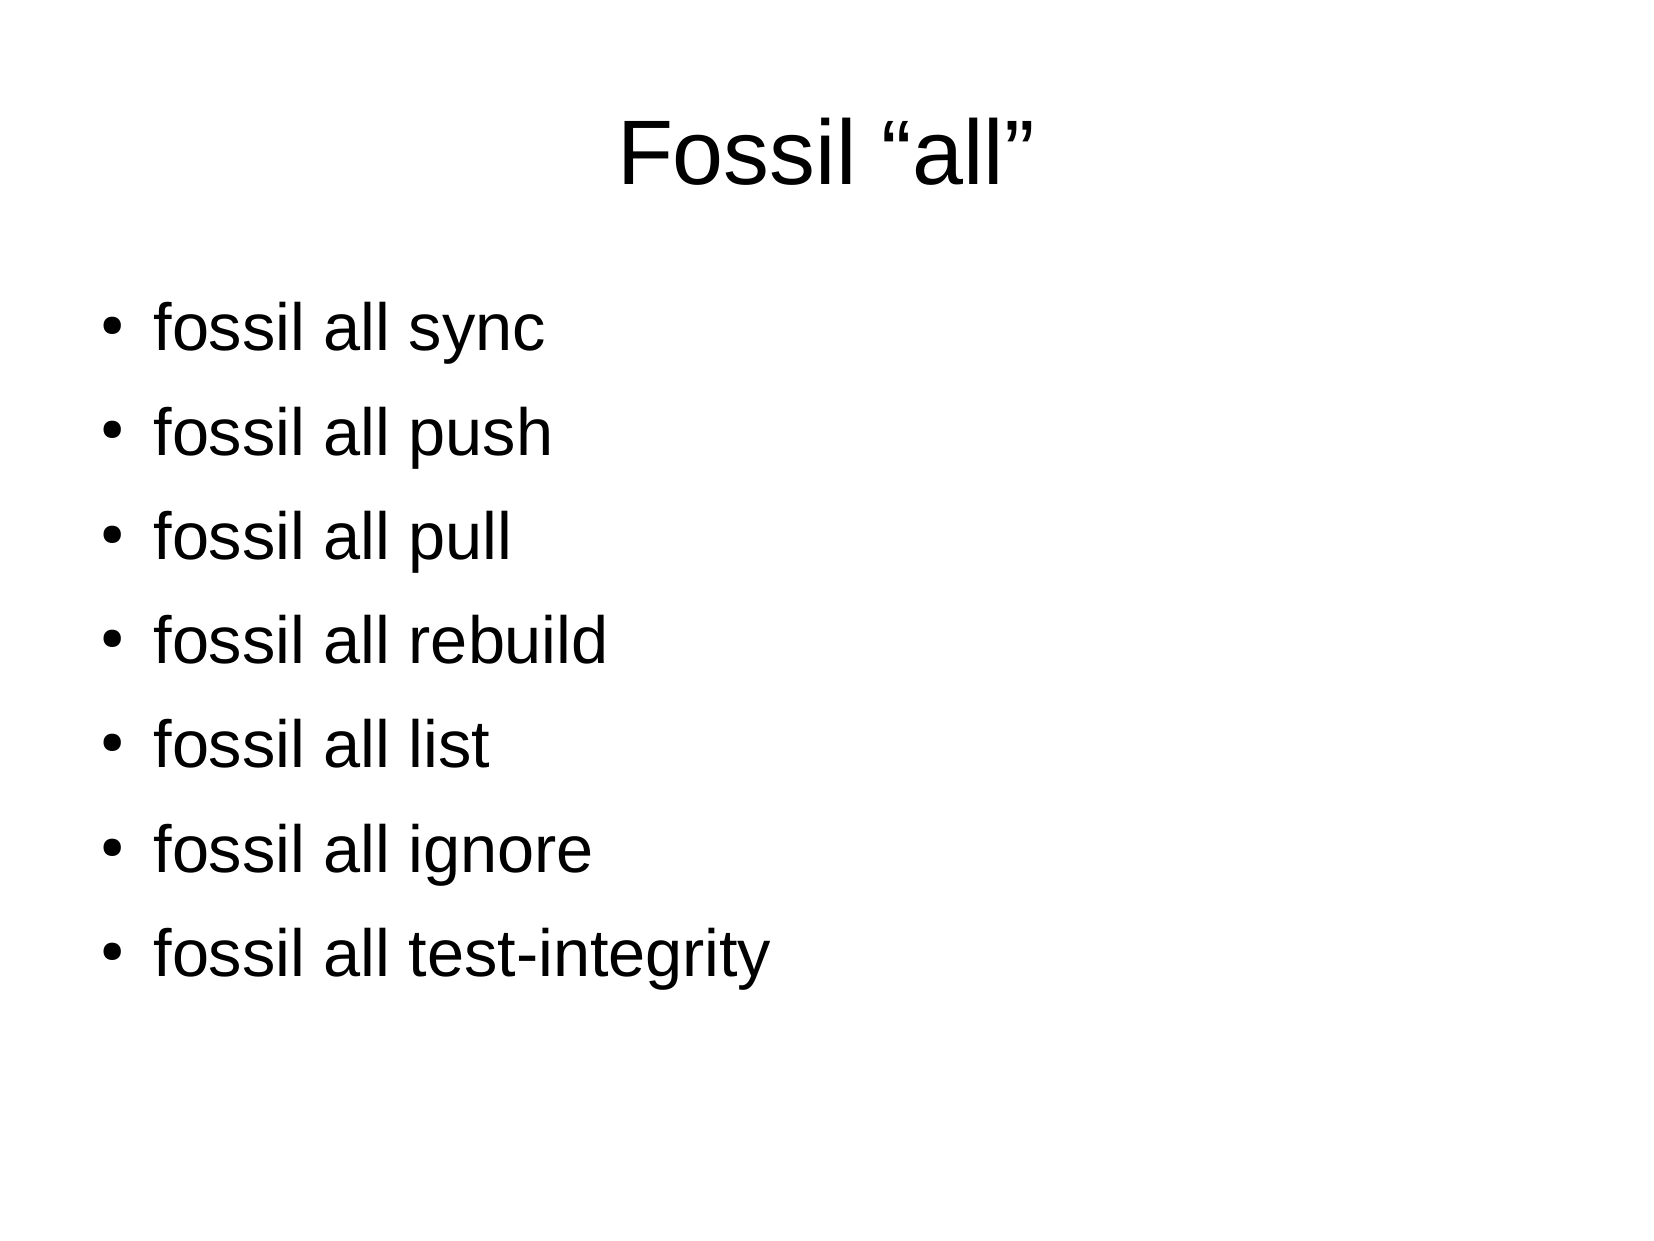

# Fossil “all”
fossil all sync
fossil all push
fossil all pull
fossil all rebuild
fossil all list
fossil all ignore
fossil all test-integrity